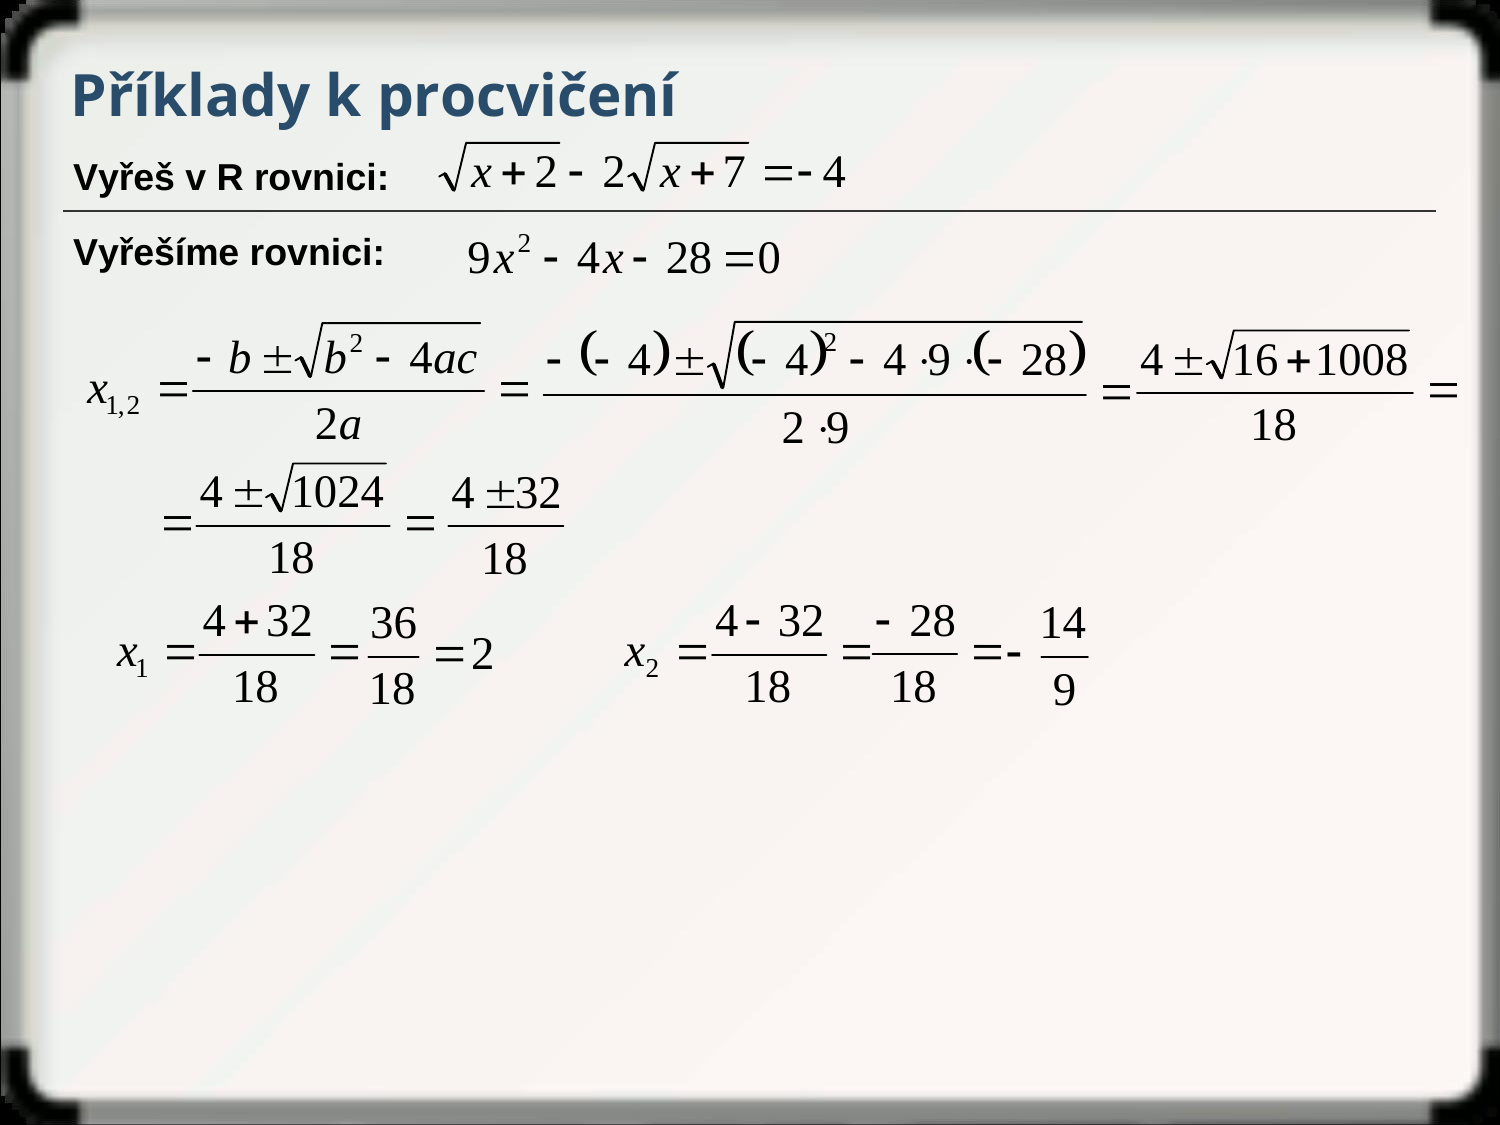

Příklady k procvičení
Vyřeš v R rovnici:
Vyřešíme rovnici: